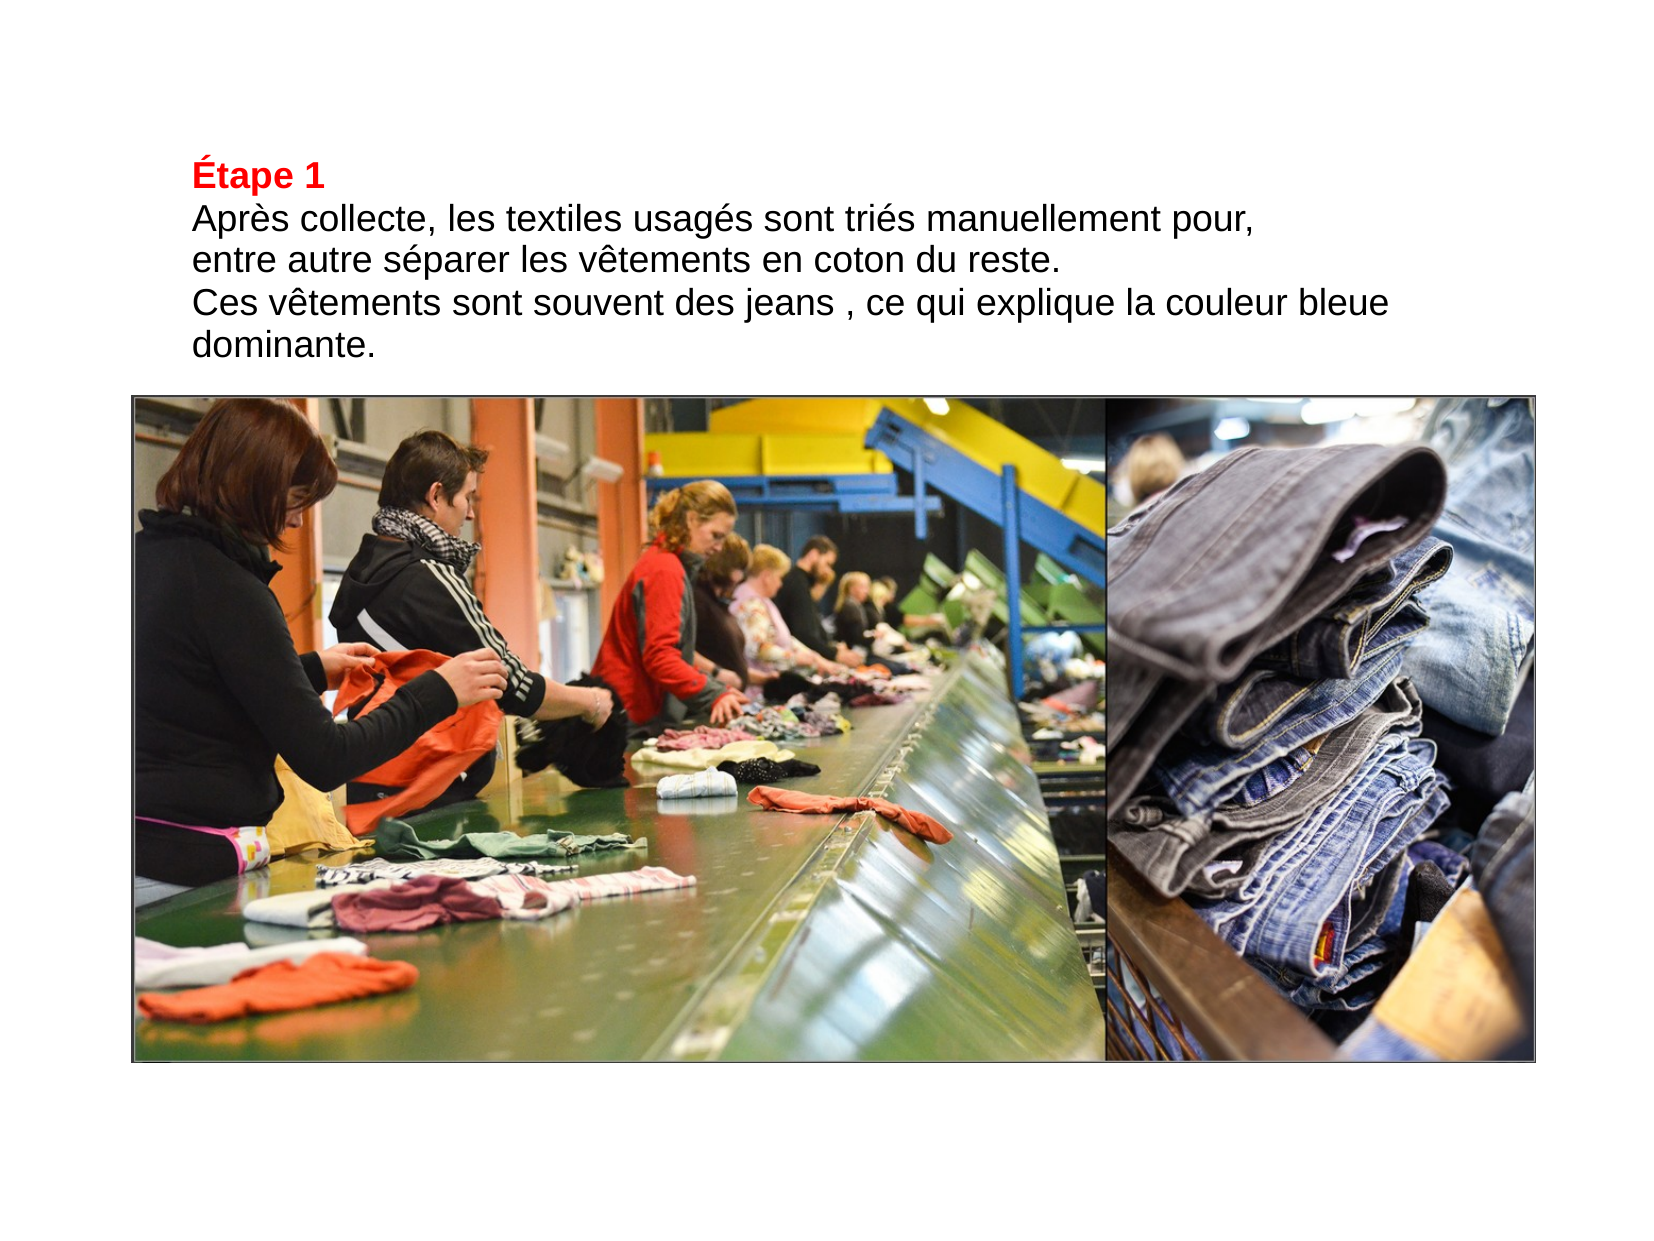

Étape 1
Après collecte, les textiles usagés sont triés manuellement pour,
entre autre séparer les vêtements en coton du reste.
Ces vêtements sont souvent des jeans , ce qui explique la couleur bleue dominante.